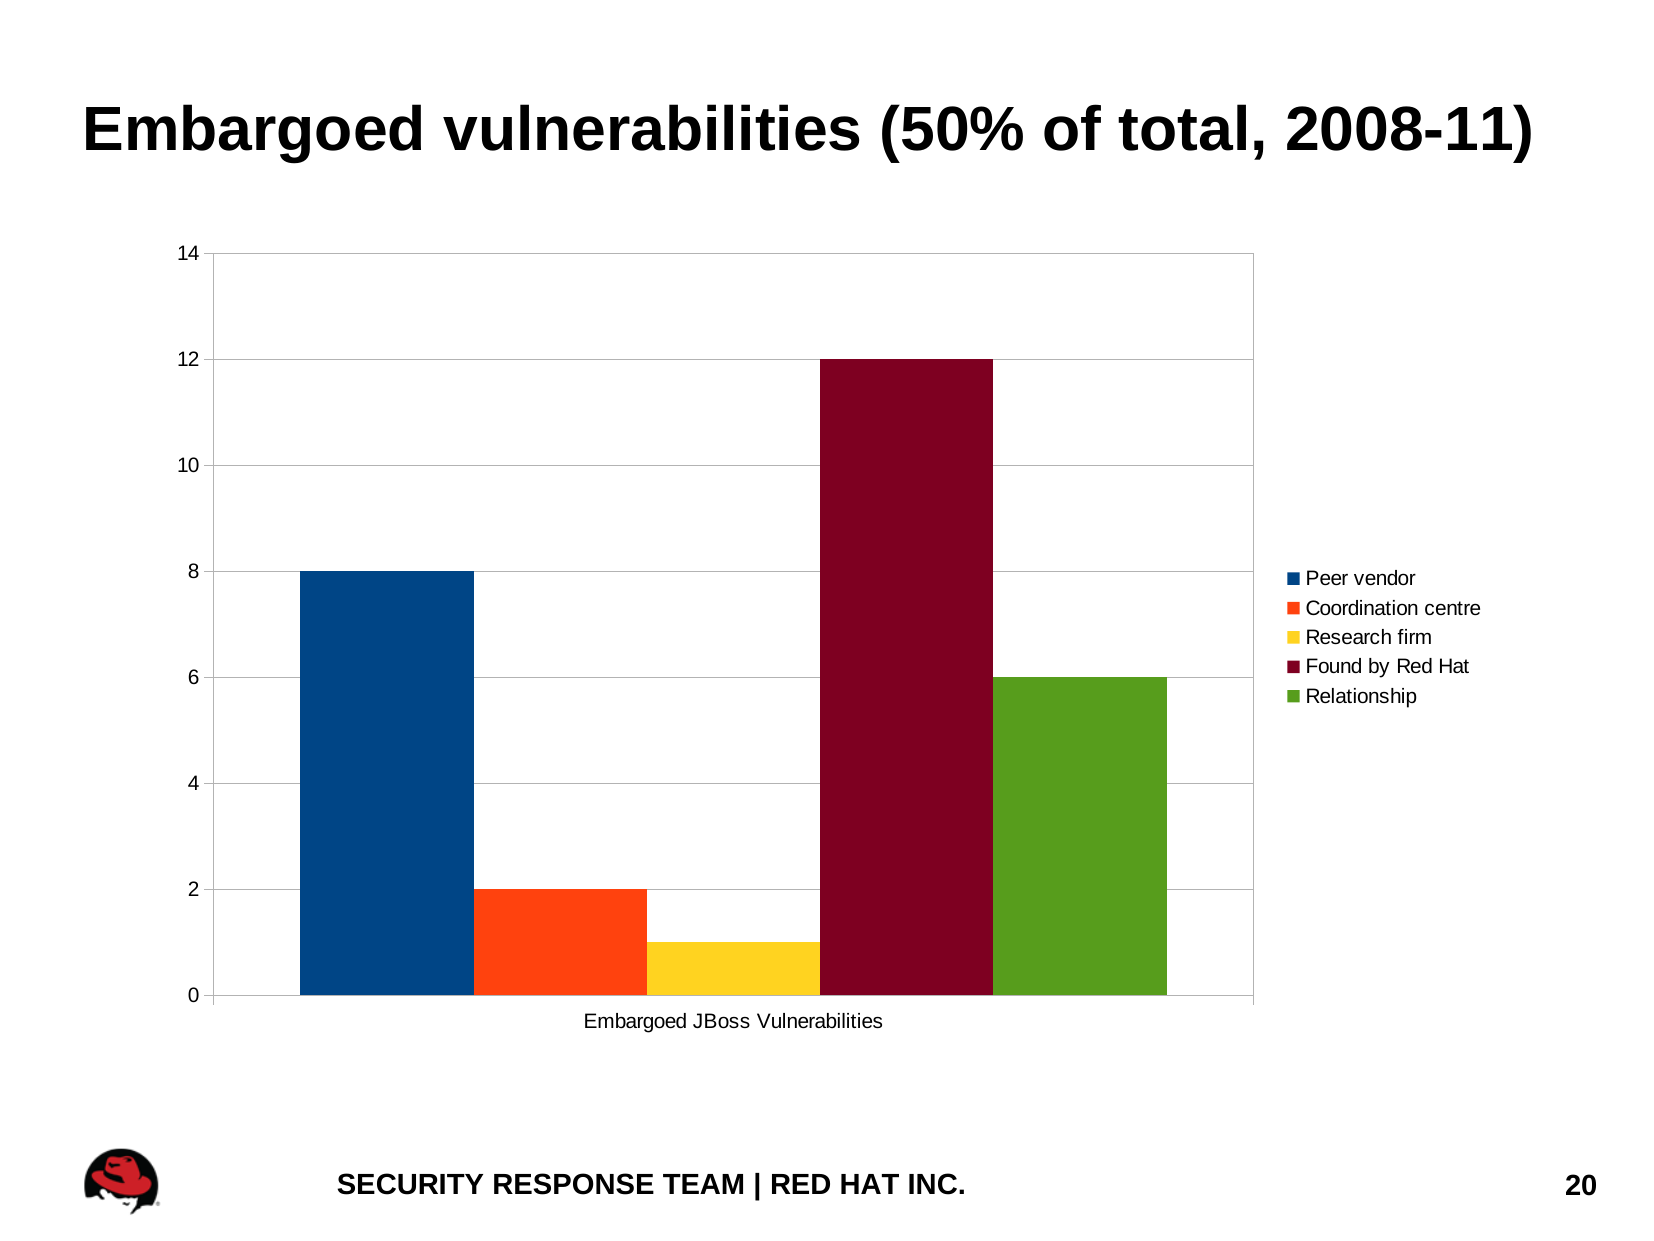

# Embargoed vulnerabilities (50% of total, 2008-11)
### Chart
| Category | Peer vendor | Coordination centre | Research firm | Found by Red Hat | Relationship |
|---|---|---|---|---|---|
| Embargoed JBoss Vulnerabilities | 8.0 | 2.0 | 1.0 | 12.0 | 6.0 |